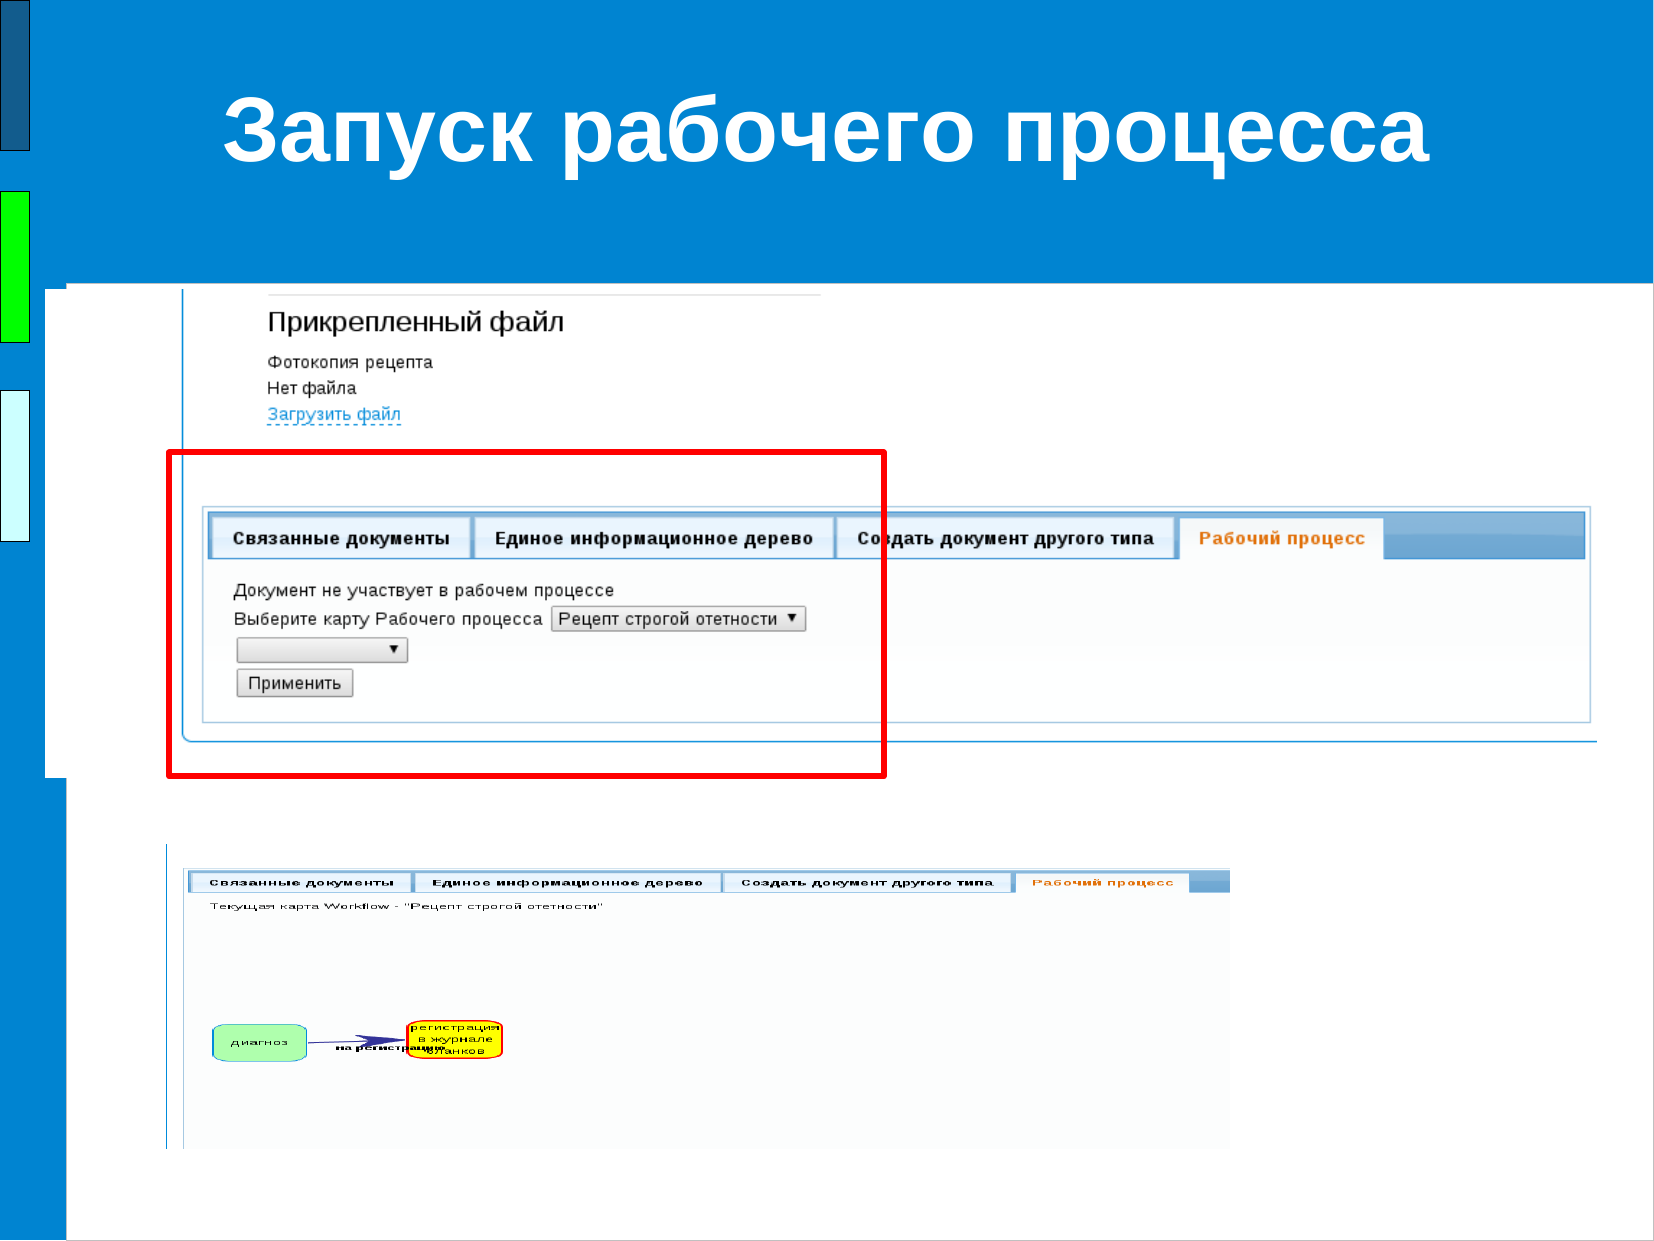

# Запуск рабочего процесса
ООО "Альфа-Интегрум", 2013г.